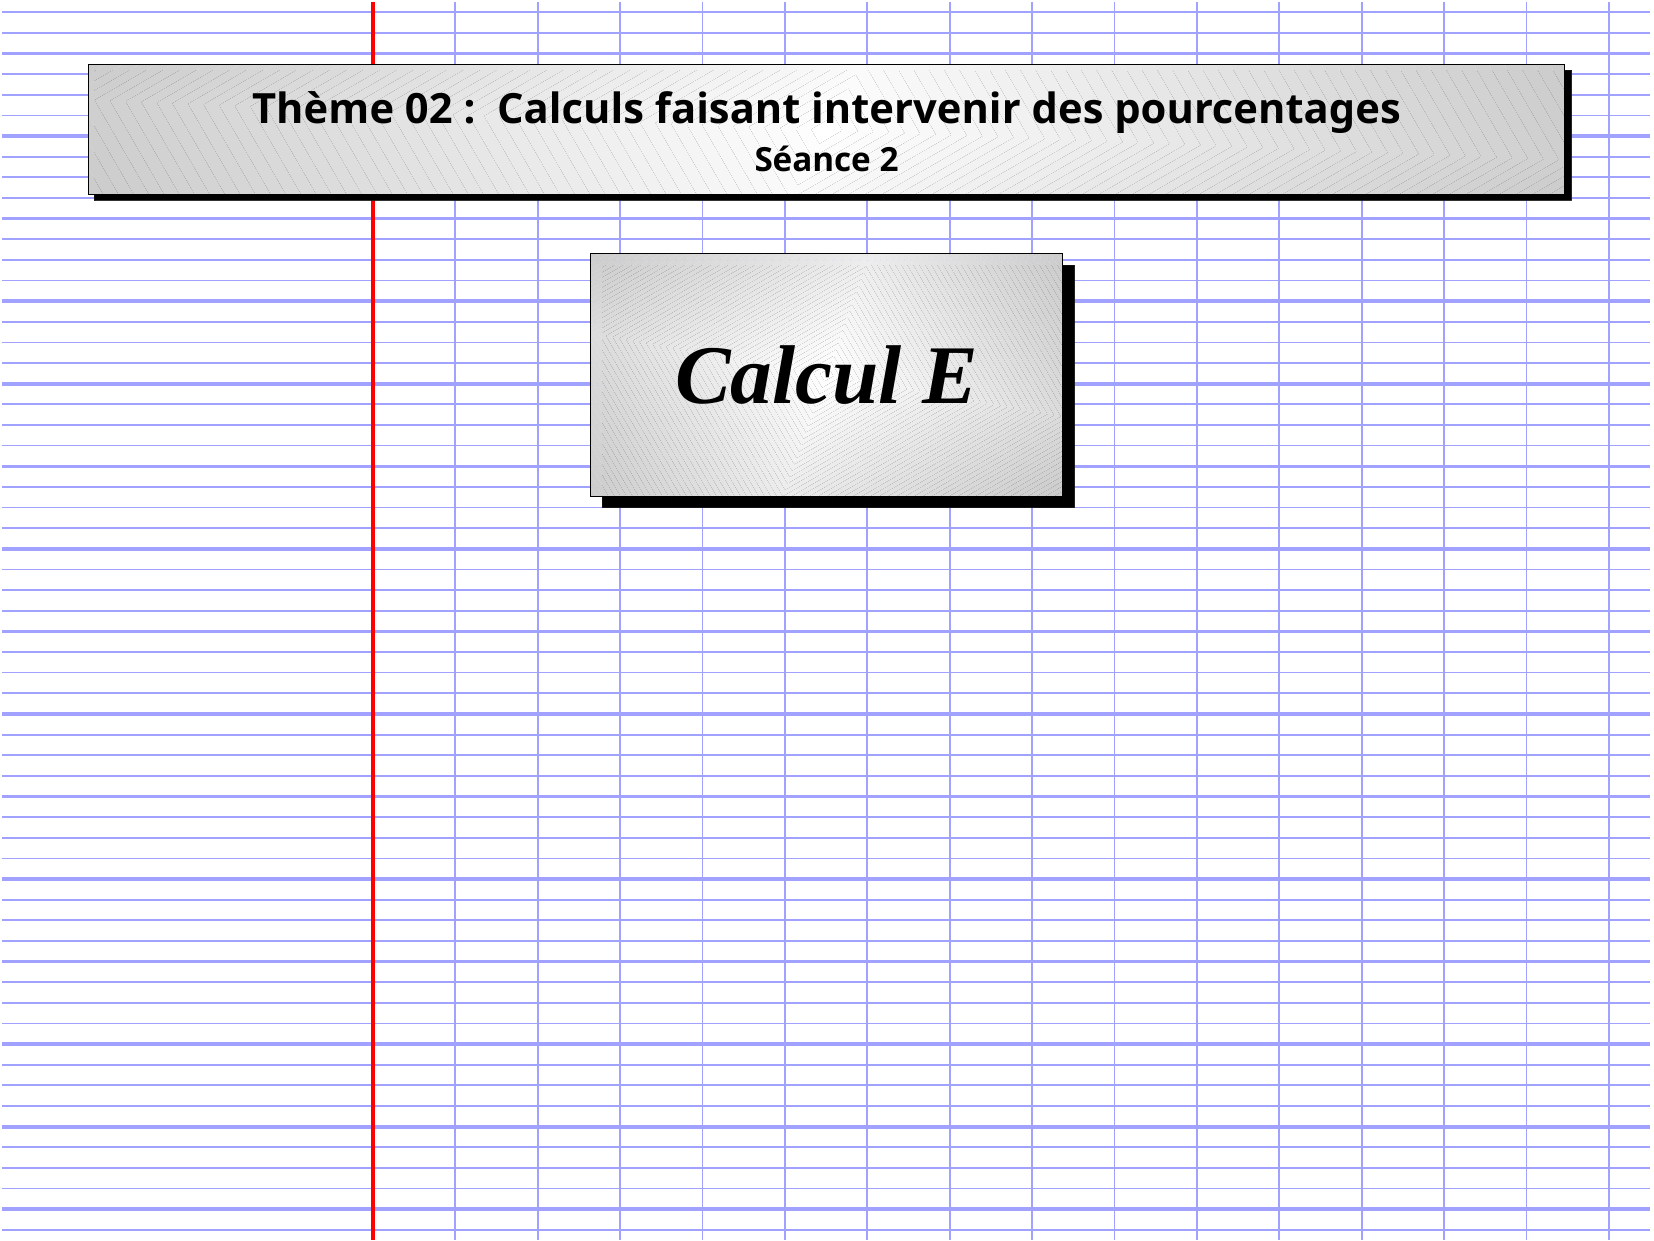

Thème 02 : Calculs faisant intervenir des pourcentages
Séance 2
Calcul E